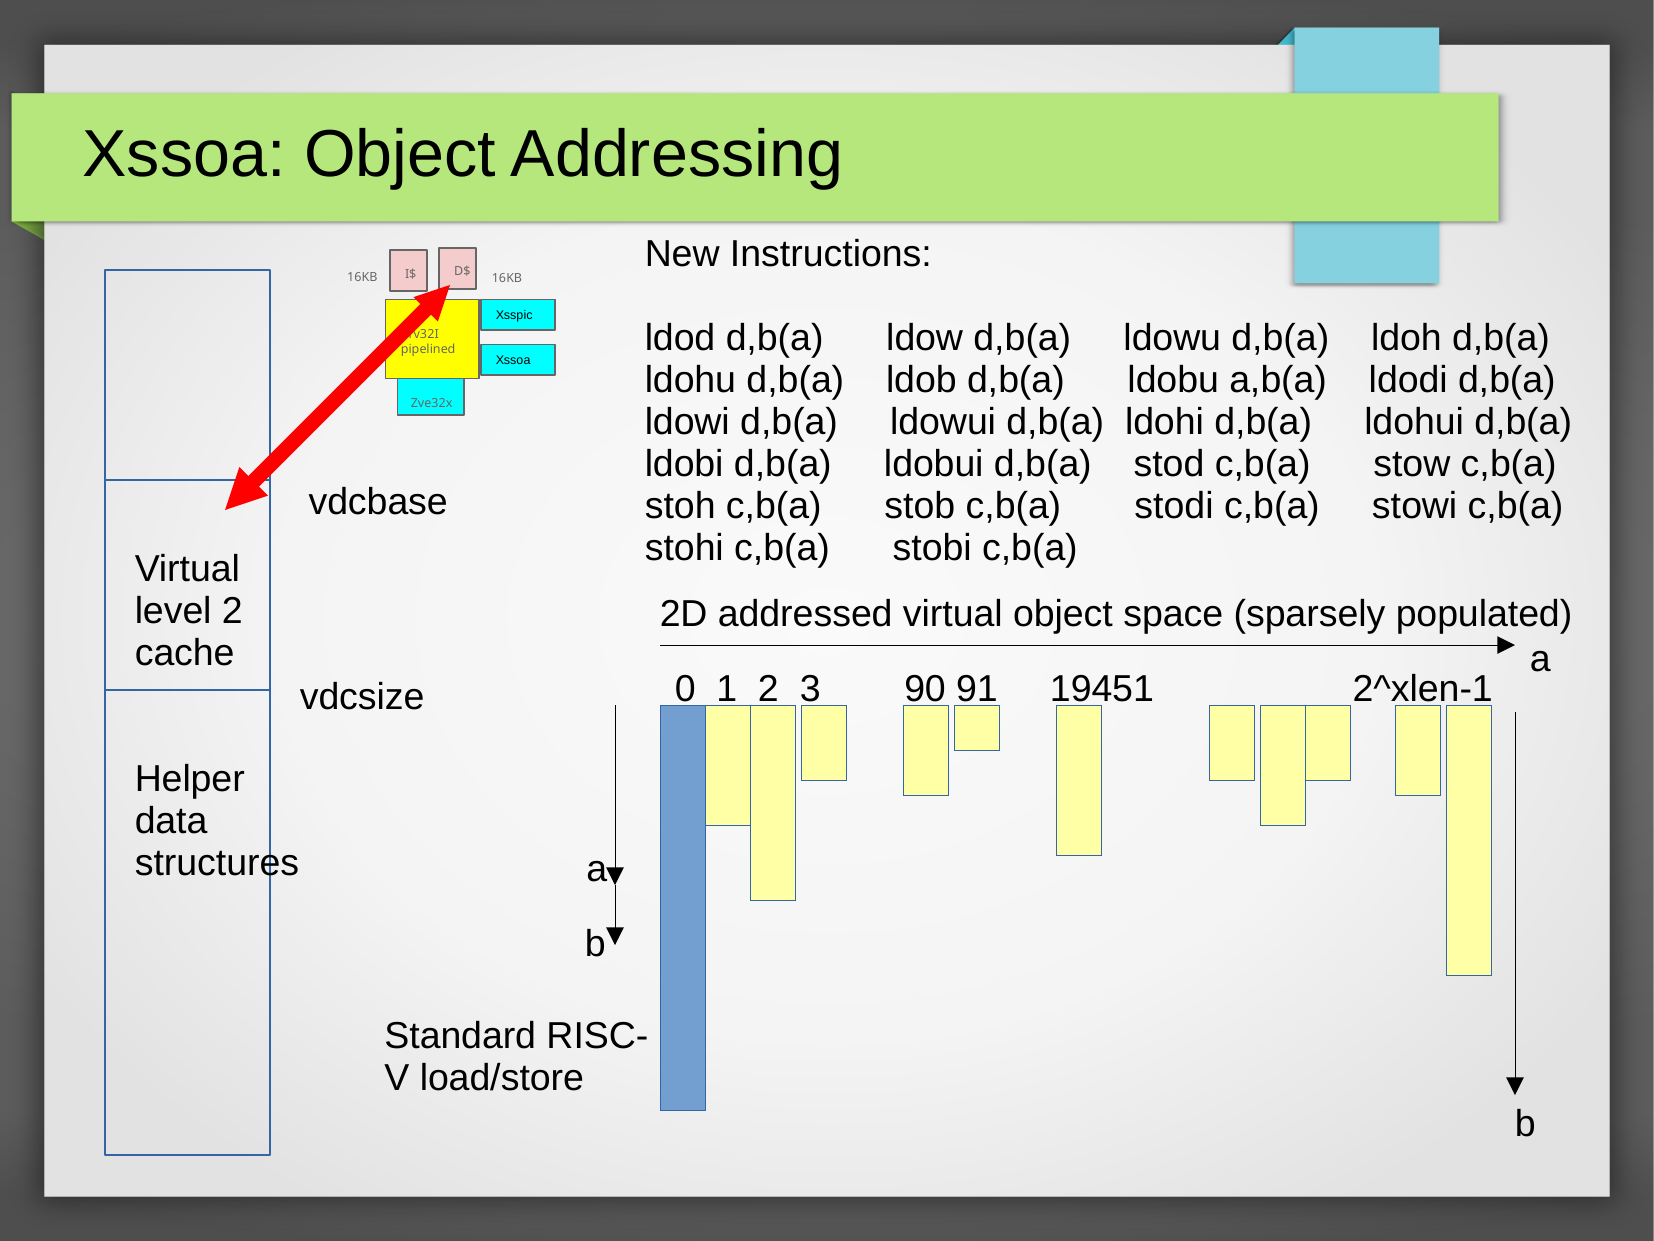

# Xssoa: Object Addressing
New Instructions:
ldod d,b(a) ldow d,b(a) ldowu d,b(a) ldoh d,b(a) ldohu d,b(a) ldob d,b(a) ldobu a,b(a) ldodi d,b(a) ldowi d,b(a) ldowui d,b(a) ldohi d,b(a) ldohui d,b(a) ldobi d,b(a) ldobui d,b(a) stod c,b(a) stow c,b(a) stoh c,b(a) stob c,b(a) stodi c,b(a) stowi c,b(a) stohi c,b(a) stobi c,b(a)
D$
I$
16KB
16KB
Xsspic
drv32I
pipelined
Xssoa
Zve32x
vdcbase
Virtual level 2 cache
2D addressed virtual object space (sparsely populated)
a
0 1 2 3 90 91 19451 2^xlen-1
vdcsize
Helper data structures
a
b
Standard RISC-V load/store
b